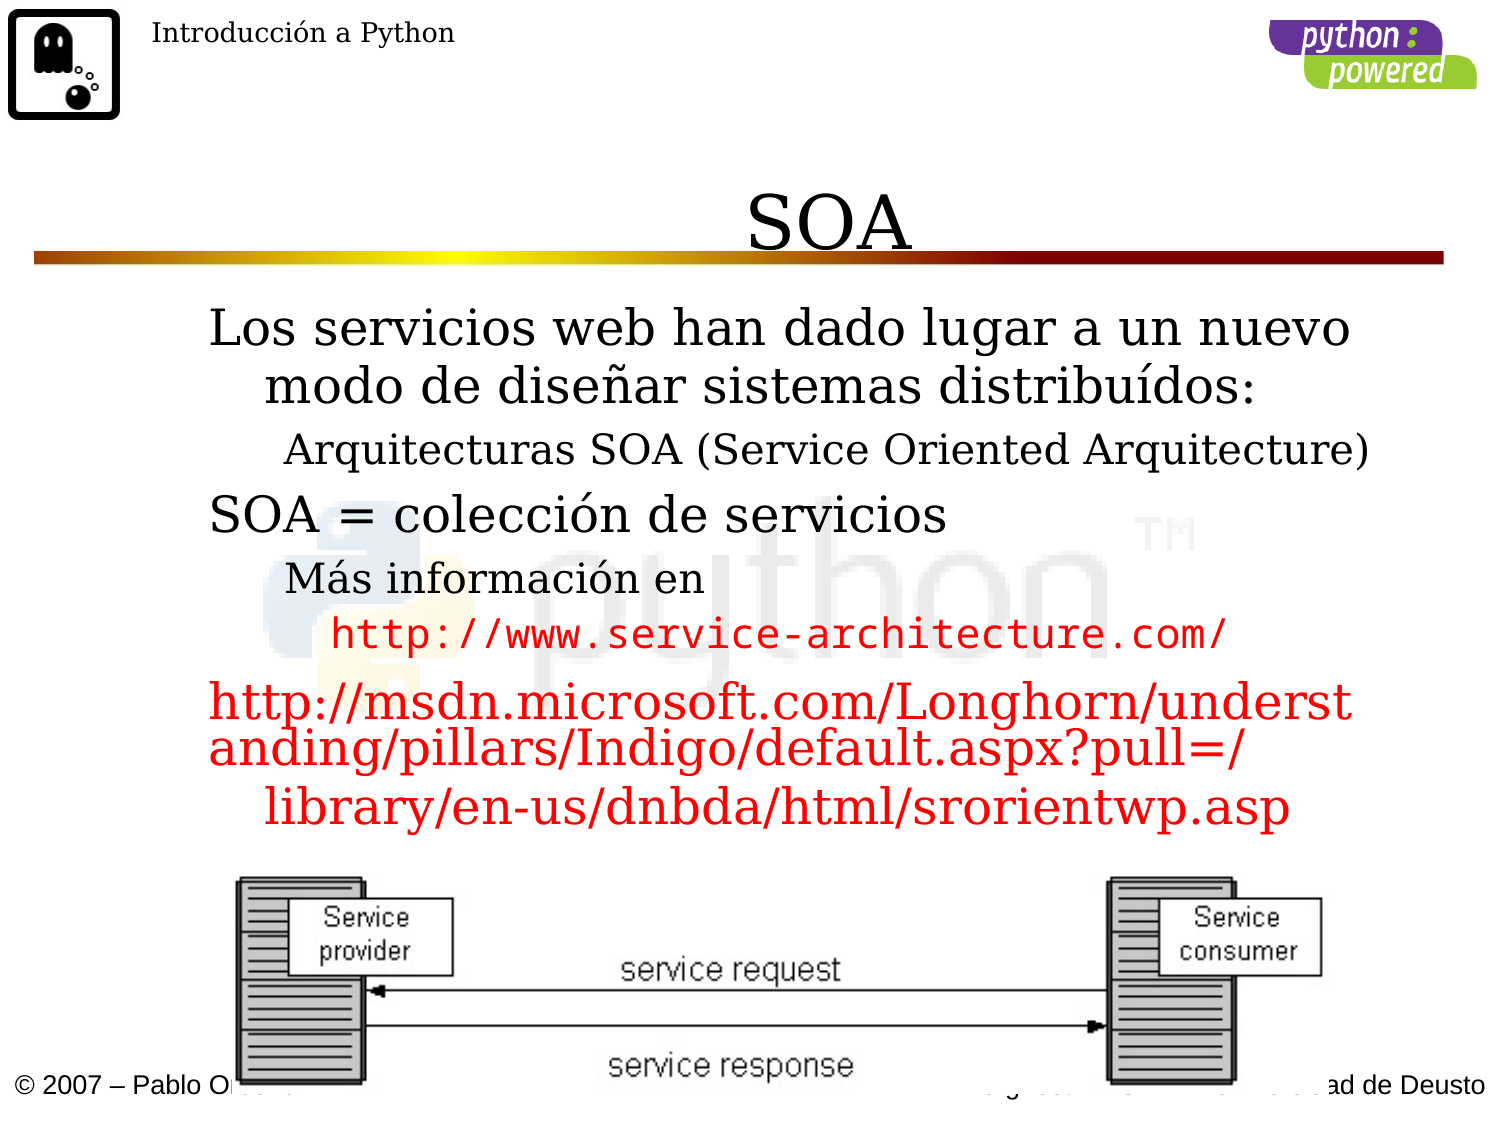

# SOA
Los servicios web han dado lugar a un nuevo modo de diseñar sistemas distribuídos:
Arquitecturas SOA (Service Oriented Arquitecture)
SOA = colección de servicios
Más información en http://www.service-architecture.com/
http://msdn.microsoft.com/Longhorn/understanding/pillars/Indigo/default.aspx?pull=/library/en-us/dnbda/html/srorientwp.asp